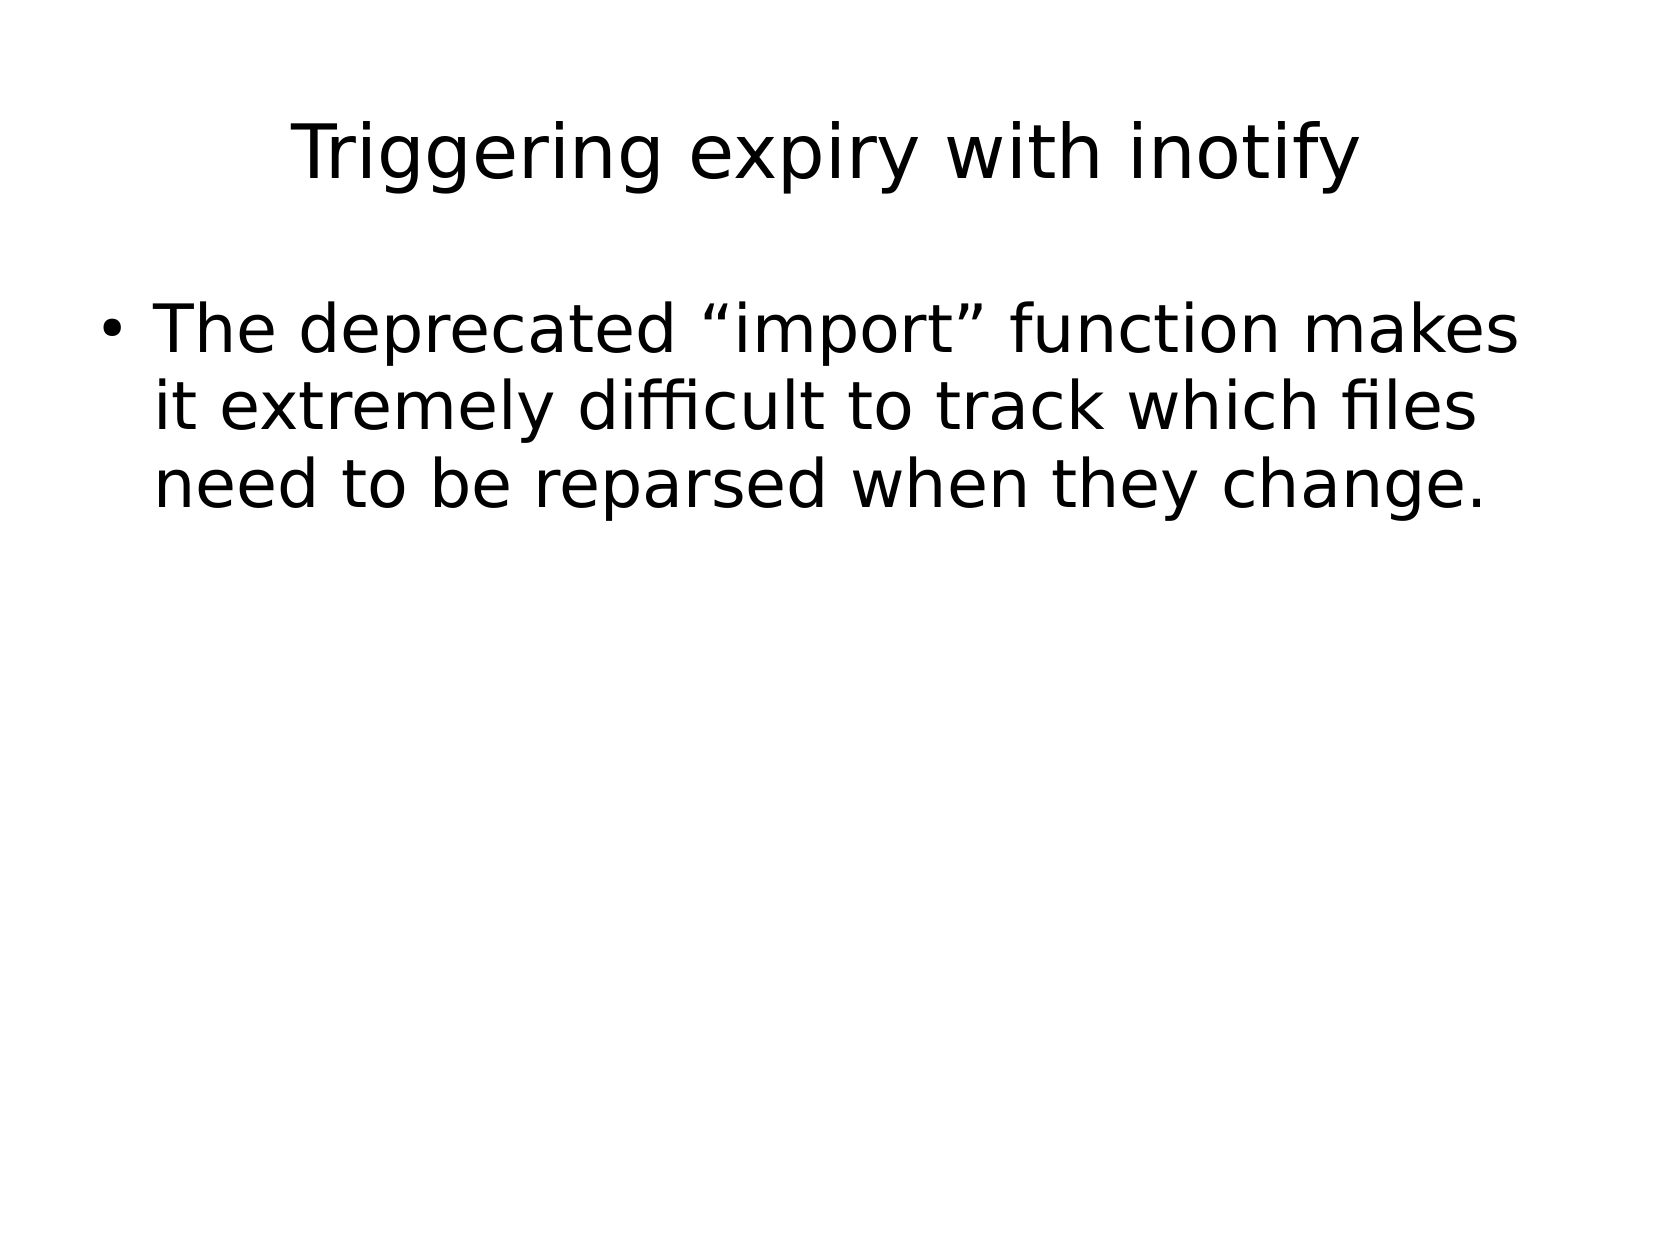

# Triggering expiry with inotify
The deprecated “import” function makes it extremely difficult to track which files need to be reparsed when they change.